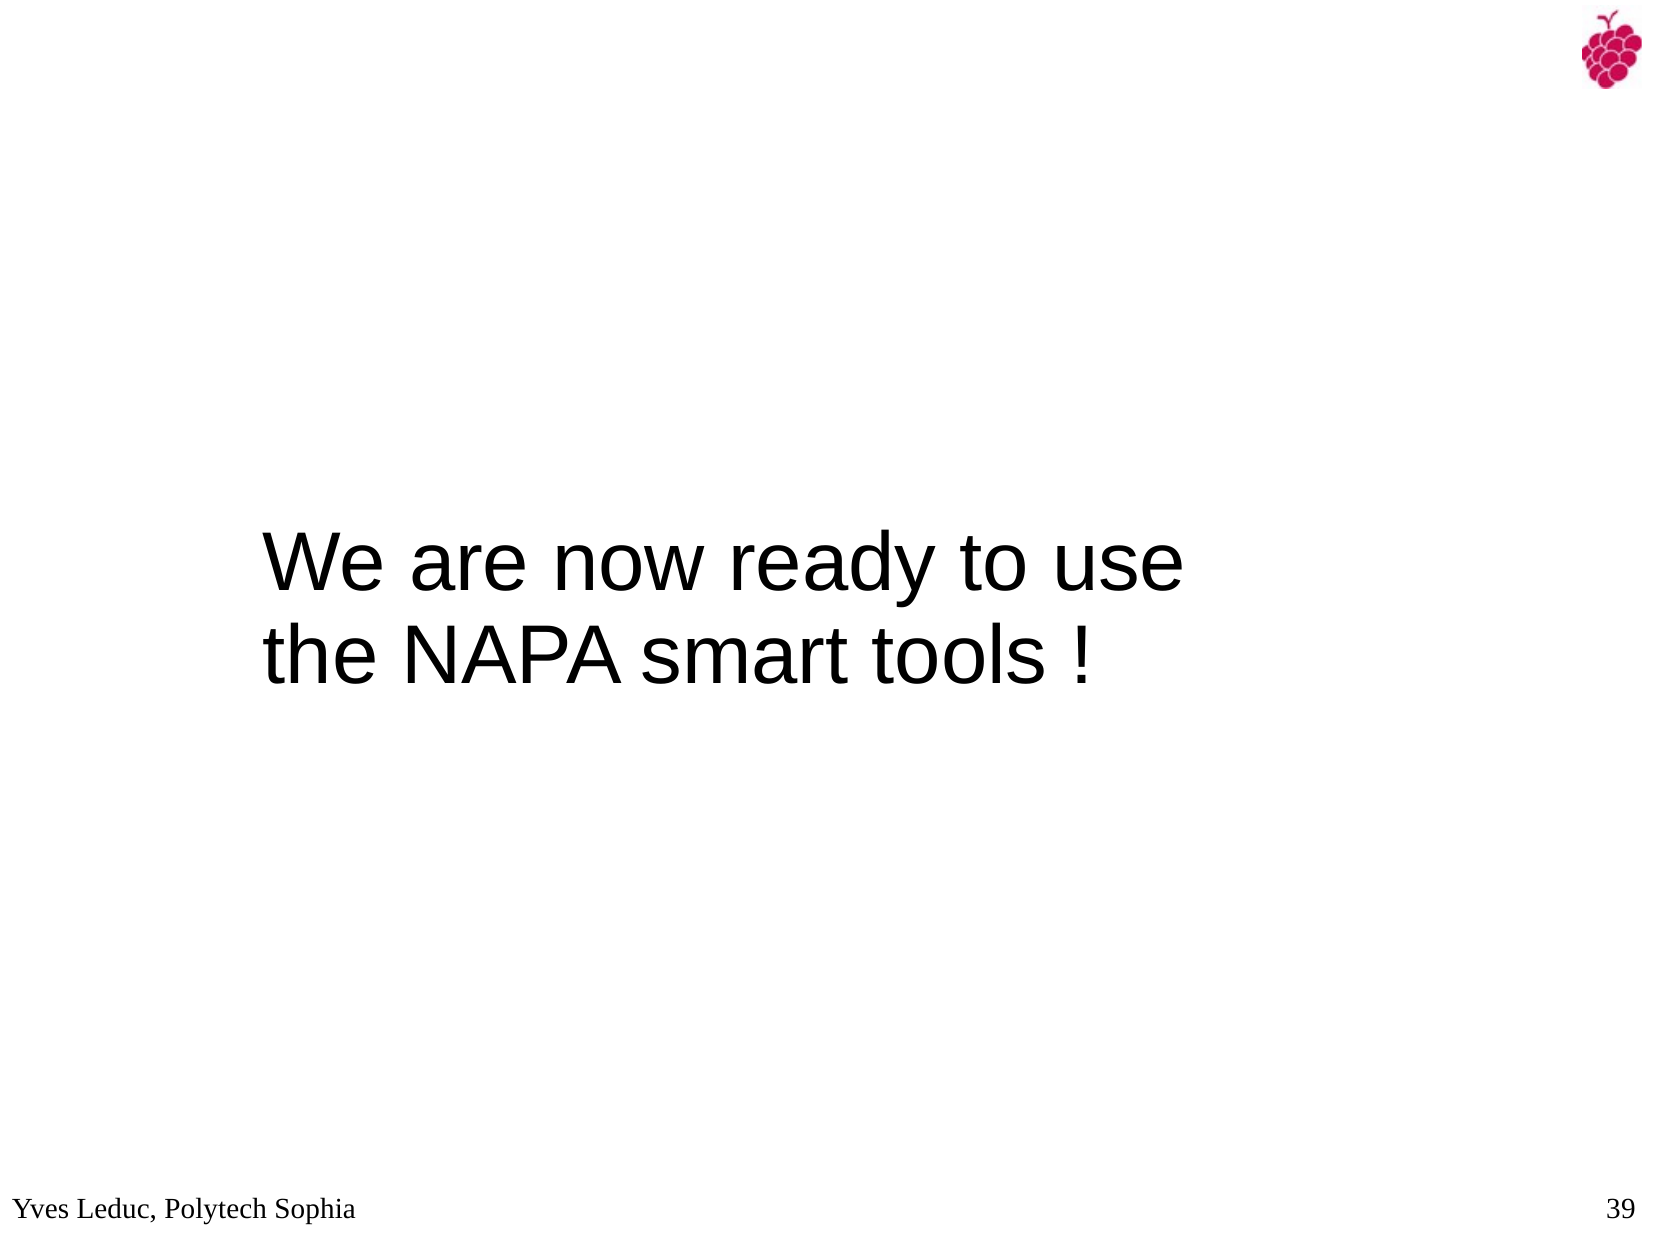

We are now ready to use
the NAPA smart tools !
Yves Leduc, Polytech Sophia
39